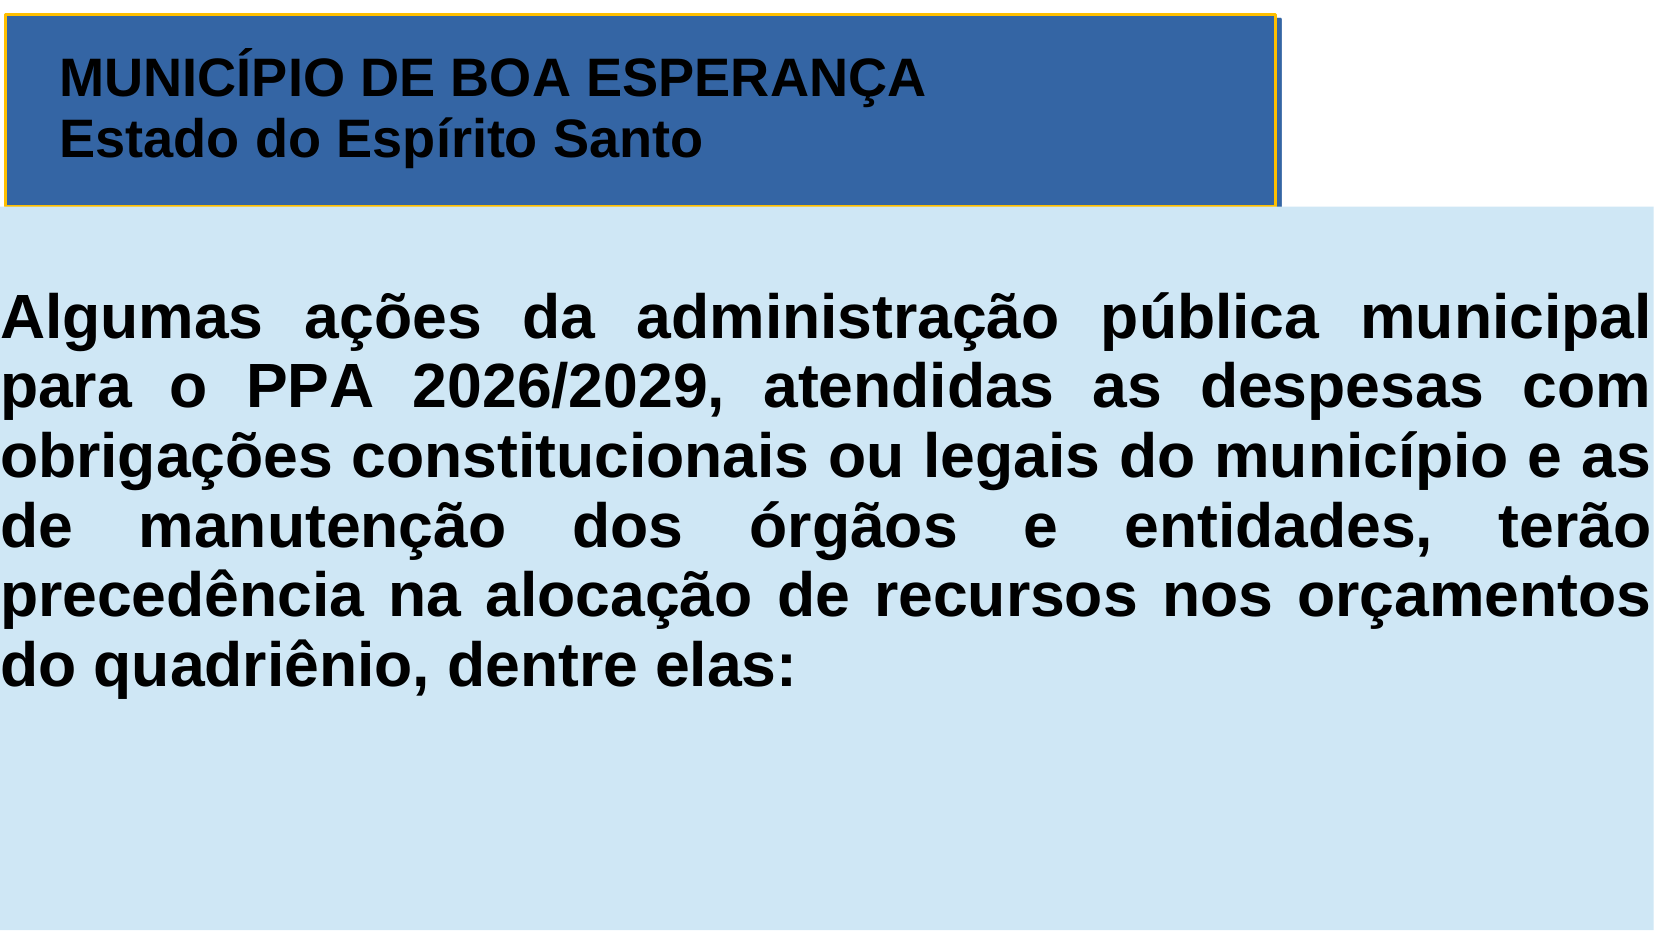

# MUNICÍPIO DE BOA ESPERANÇA		Estado do Espírito Santo
Algumas ações da administração pública municipal para o PPA 2026/2029, atendidas as despesas com obrigações constitucionais ou legais do município e as de manutenção dos órgãos e entidades, terão precedência na alocação de recursos nos orçamentos do quadriênio, dentre elas: